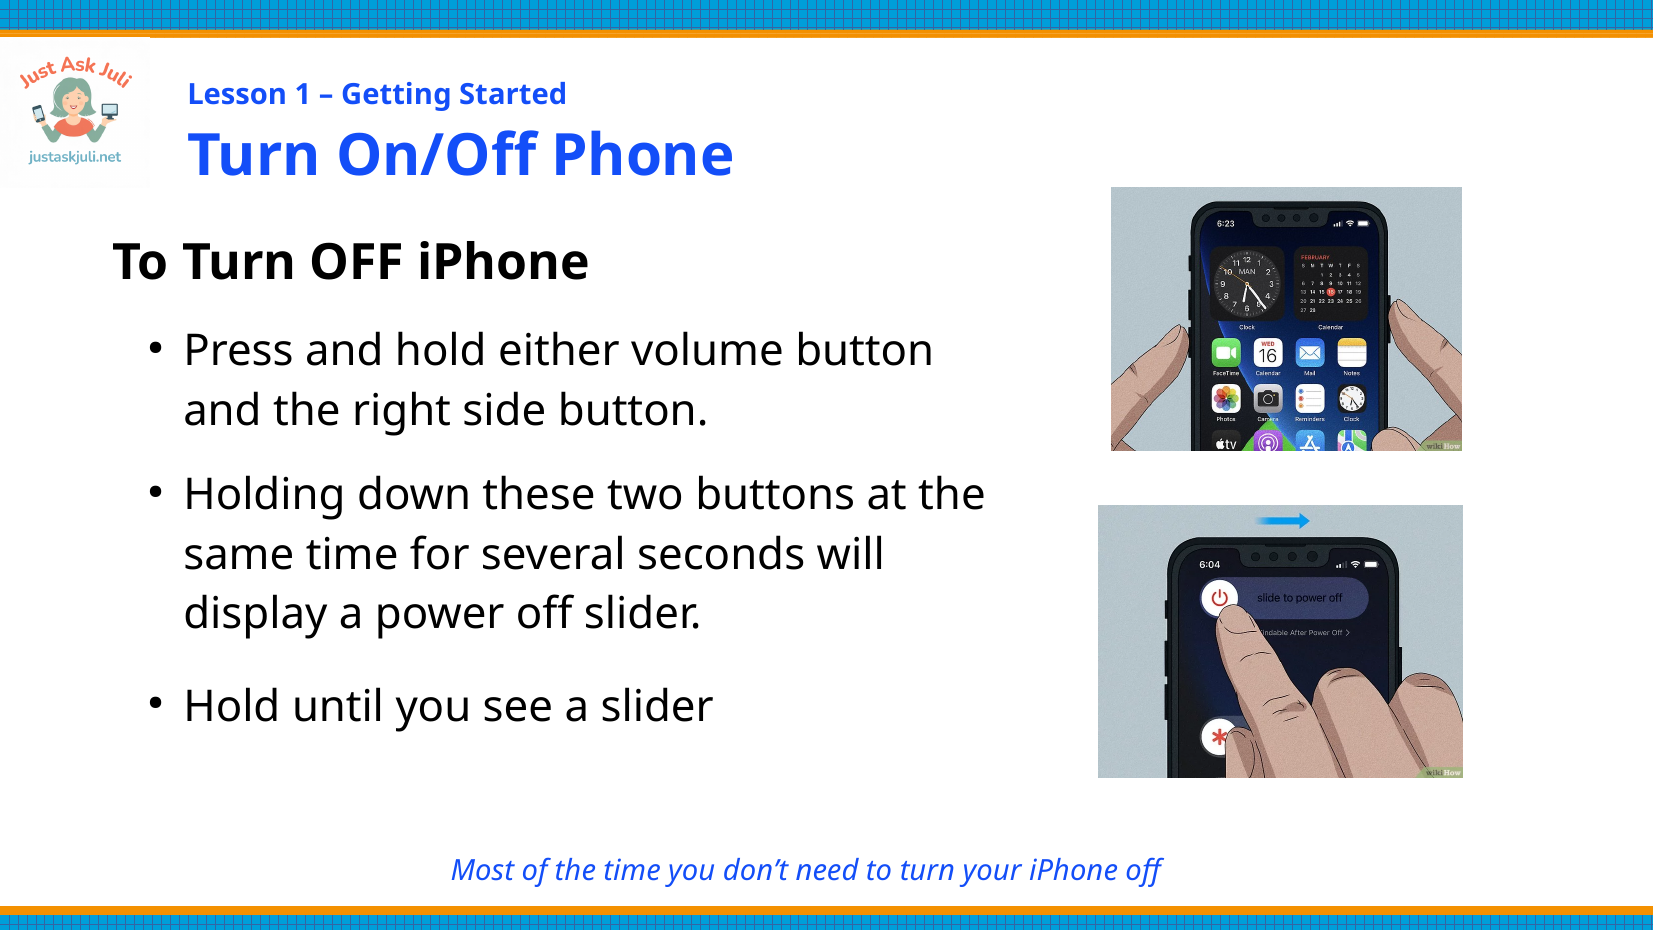

Lesson 1 – Getting Started
Turn On/Off Phone
To Turn OFF iPhone
Press and hold either volume button and the right side button.
Holding down these two buttons at the same time for several seconds will display a power off slider.
Hold until you see a slider
Most of the time you don’t need to turn your iPhone off